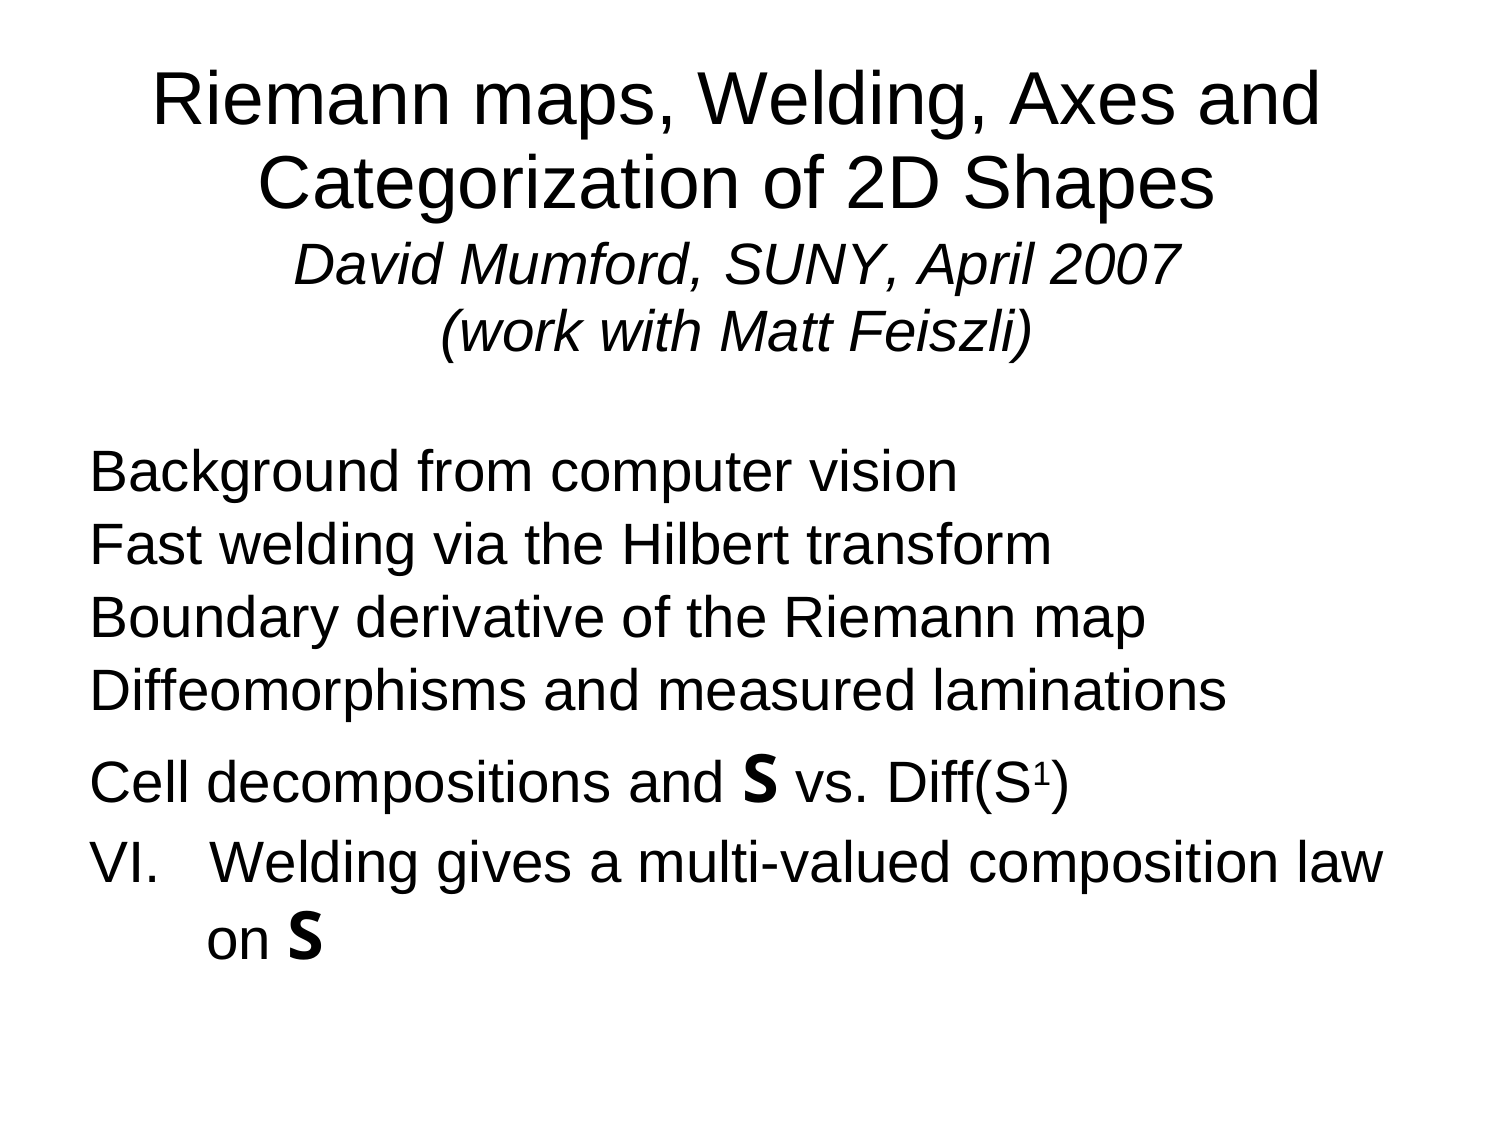

# Riemann maps, Welding, Axes and Categorization of 2D Shapes David Mumford, SUNY, April 2007 (work with Matt Feiszli)
Background from computer vision
Fast welding via the Hilbert transform
Boundary derivative of the Riemann map
Diffeomorphisms and measured laminations
Cell decompositions and S vs. Diff(S1)
VI. Welding gives a multi-valued composition law on S